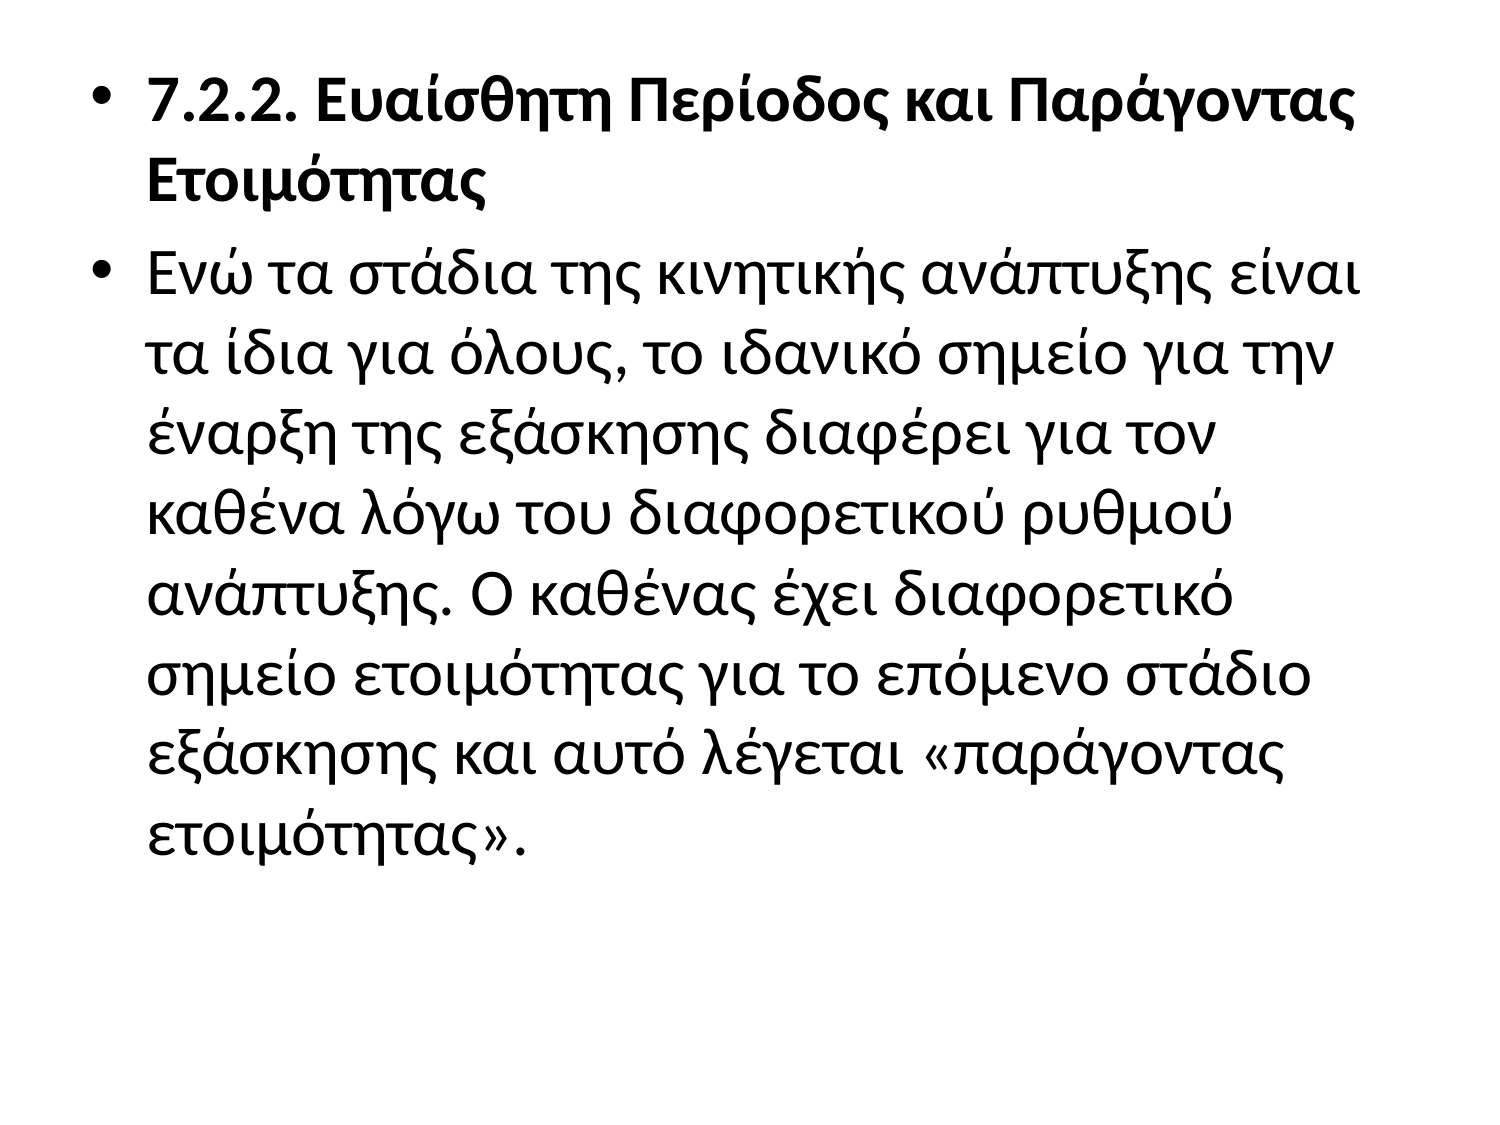

# 7.2.2. Ευαίσθητη Περίοδος και Παράγοντας Ετοιμότητας
Ενώ τα στάδια της κινητικής ανάπτυξης είναι τα ίδια για όλους, το ιδανικό σημείο για την έναρξη της εξάσκησης διαφέρει για τον καθένα λόγω του διαφορετικού ρυθμού ανάπτυξης. Ο καθένας έχει διαφορετικό σημείο ετοιμότητας για το επόμενο στάδιο εξάσκησης και αυτό λέγεται «παράγοντας ετοιμότητας».